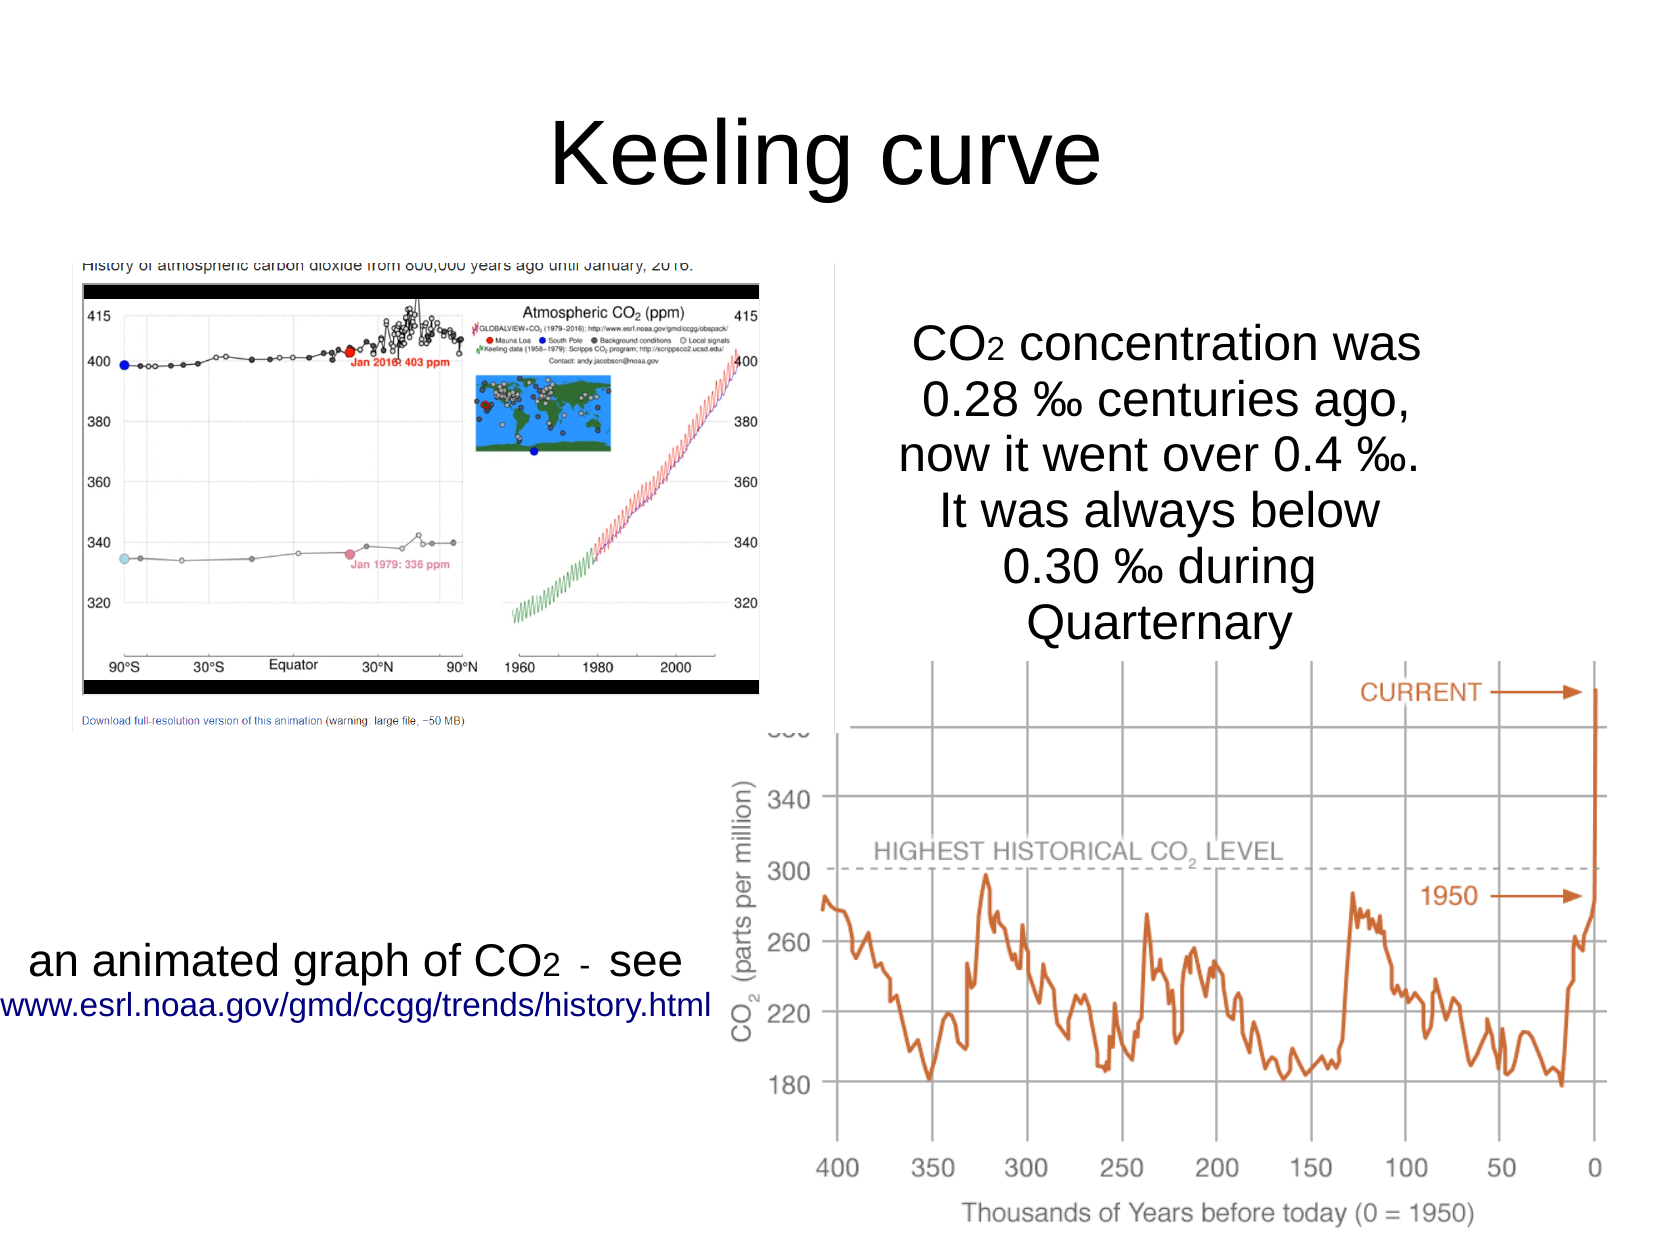

# Keeling curve
 CO2 concentration was 0.28 ‰ centuries ago,
now it went over 0.4 ‰.
It was always below 0.30 ‰ during Quarternary
an animated graph of CO2 - see www.esrl.noaa.gov/gmd/ccgg/trends/history.html